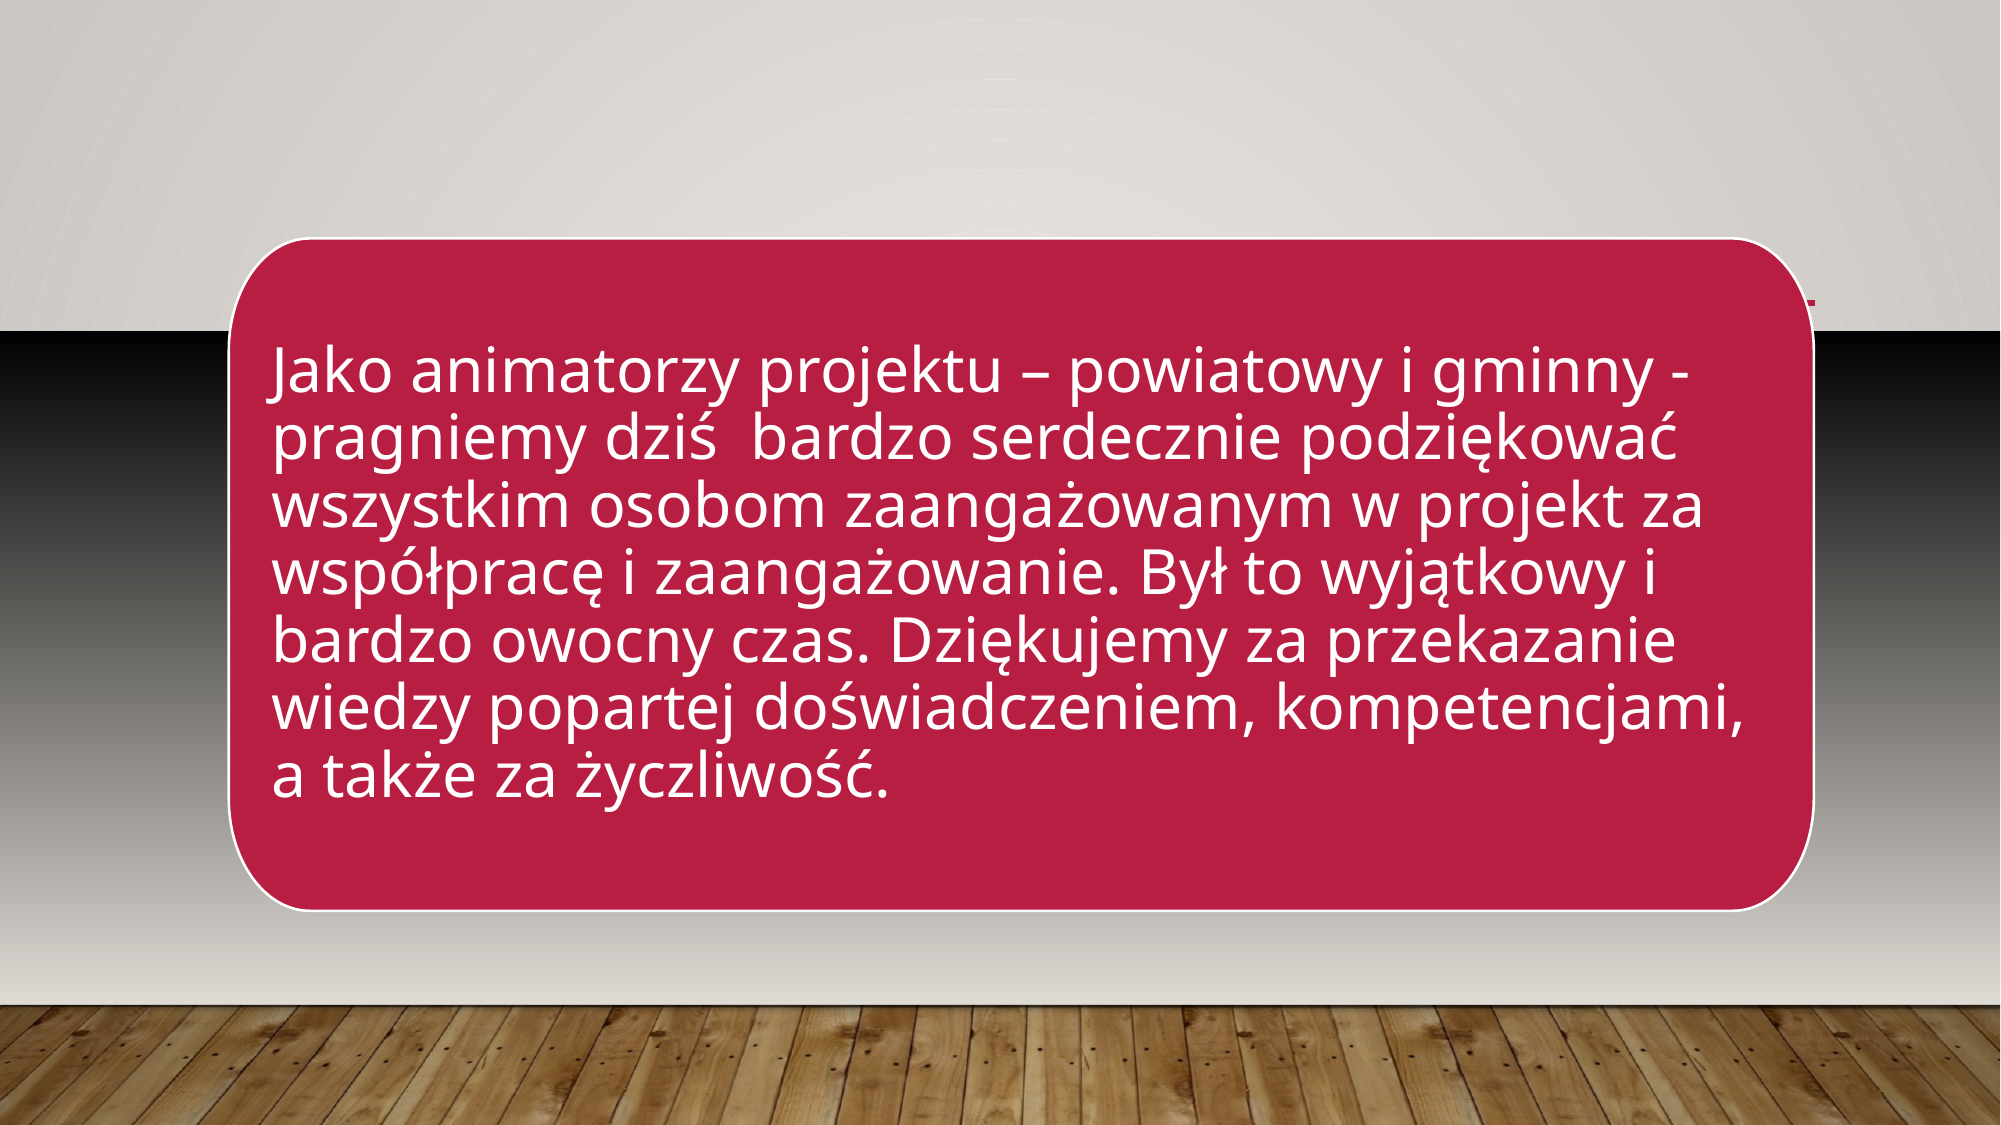

Jako animatorzy projektu – powiatowy i gminny - pragniemy dziś  bardzo serdecznie podziękować wszystkim osobom zaangażowanym w projekt za współpracę i zaangażowanie. Był to wyjątkowy i bardzo owocny czas. Dziękujemy za przekazanie wiedzy popartej doświadczeniem, kompetencjami, a także za życzliwość.